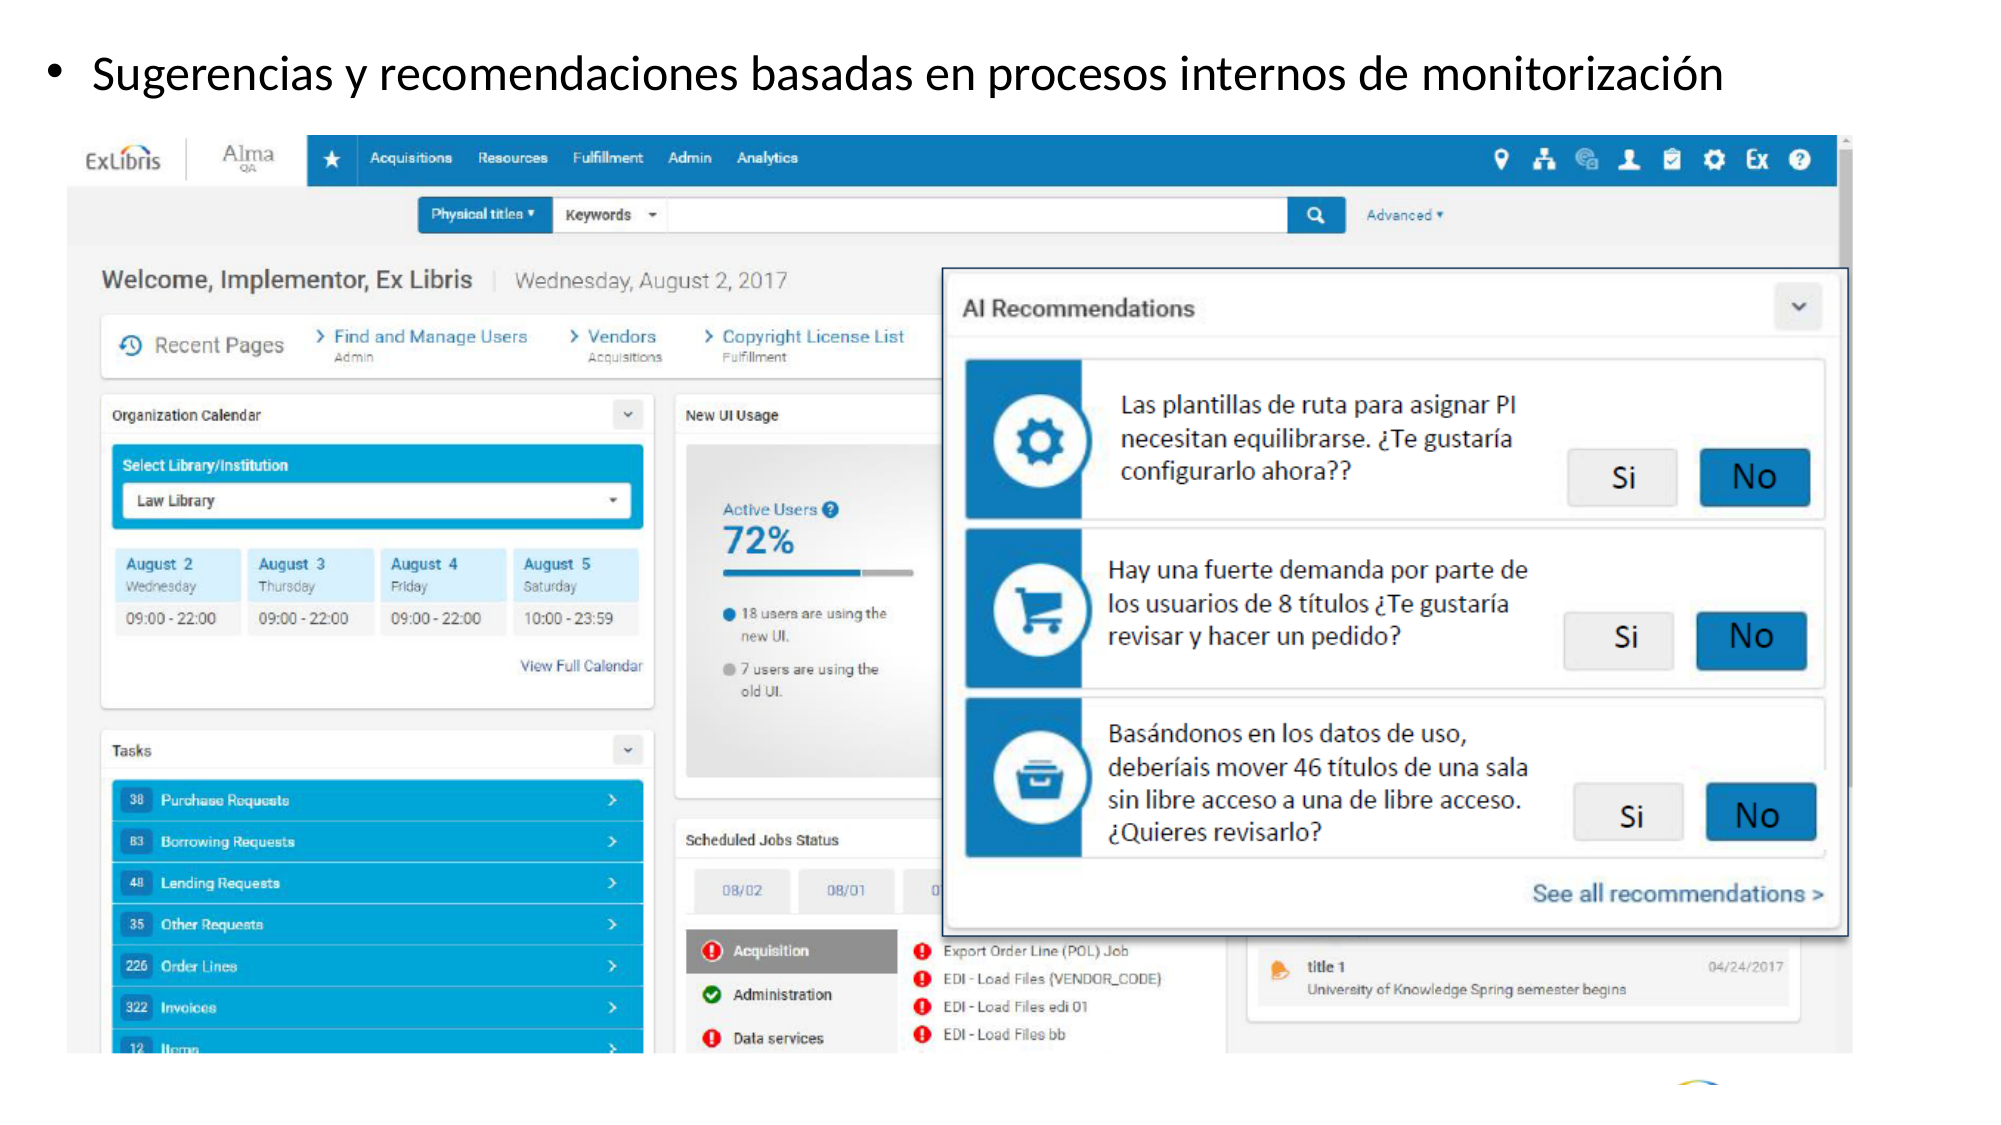

Sugerencias y recomendaciones basadas en procesos internos de monitorización